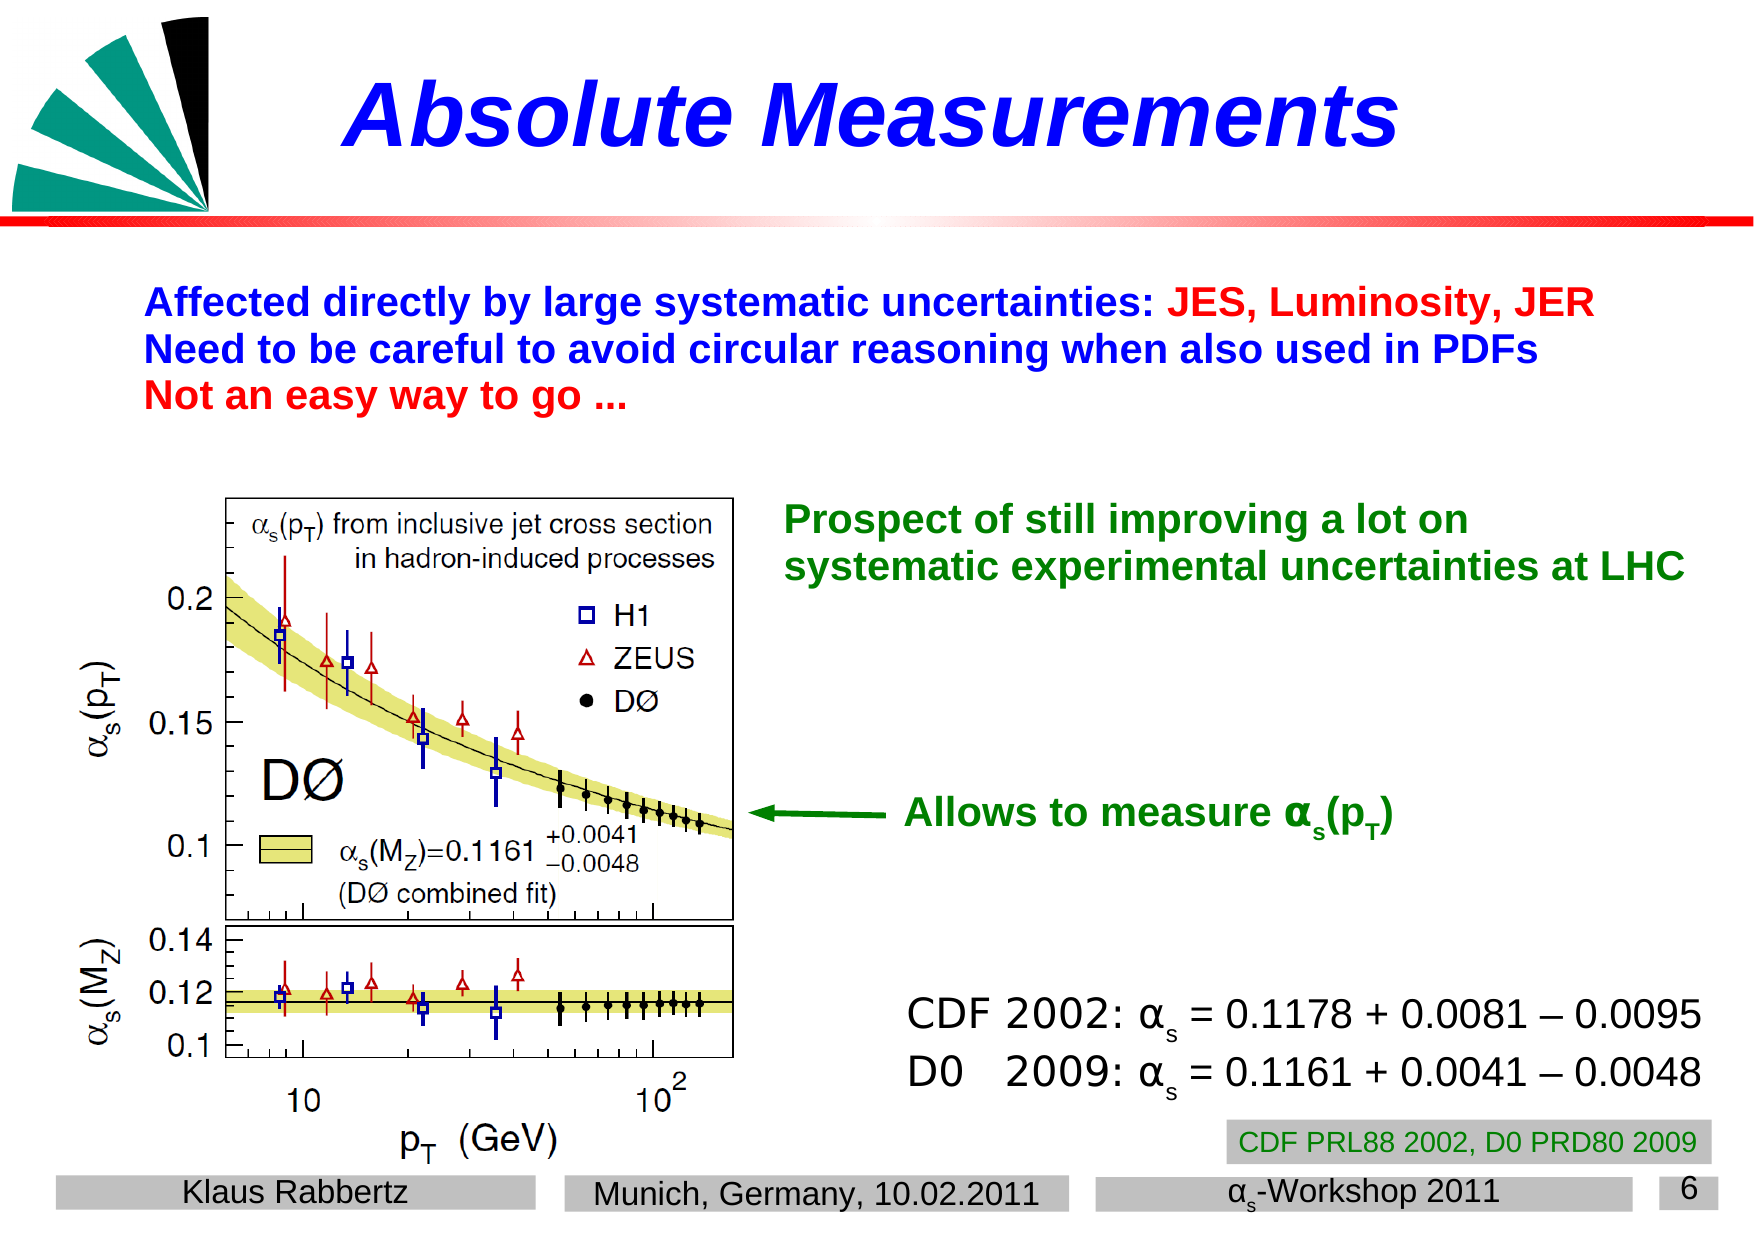

# Absolute Measurements
Affected directly by large systematic uncertainties: JES, Luminosity, JER
Need to be careful to avoid circular reasoning when also used in PDFs
Not an easy way to go ...
Prospect of still improving a lot on
systematic experimental uncertainties at LHC
Allows to measure αs(pT)
CDF 2002: αs = 0.1178 + 0.0081 – 0.0095
D0 2009: αs = 0.1161 + 0.0041 – 0.0048
CDF PRL88 2002, D0 PRD80 2009